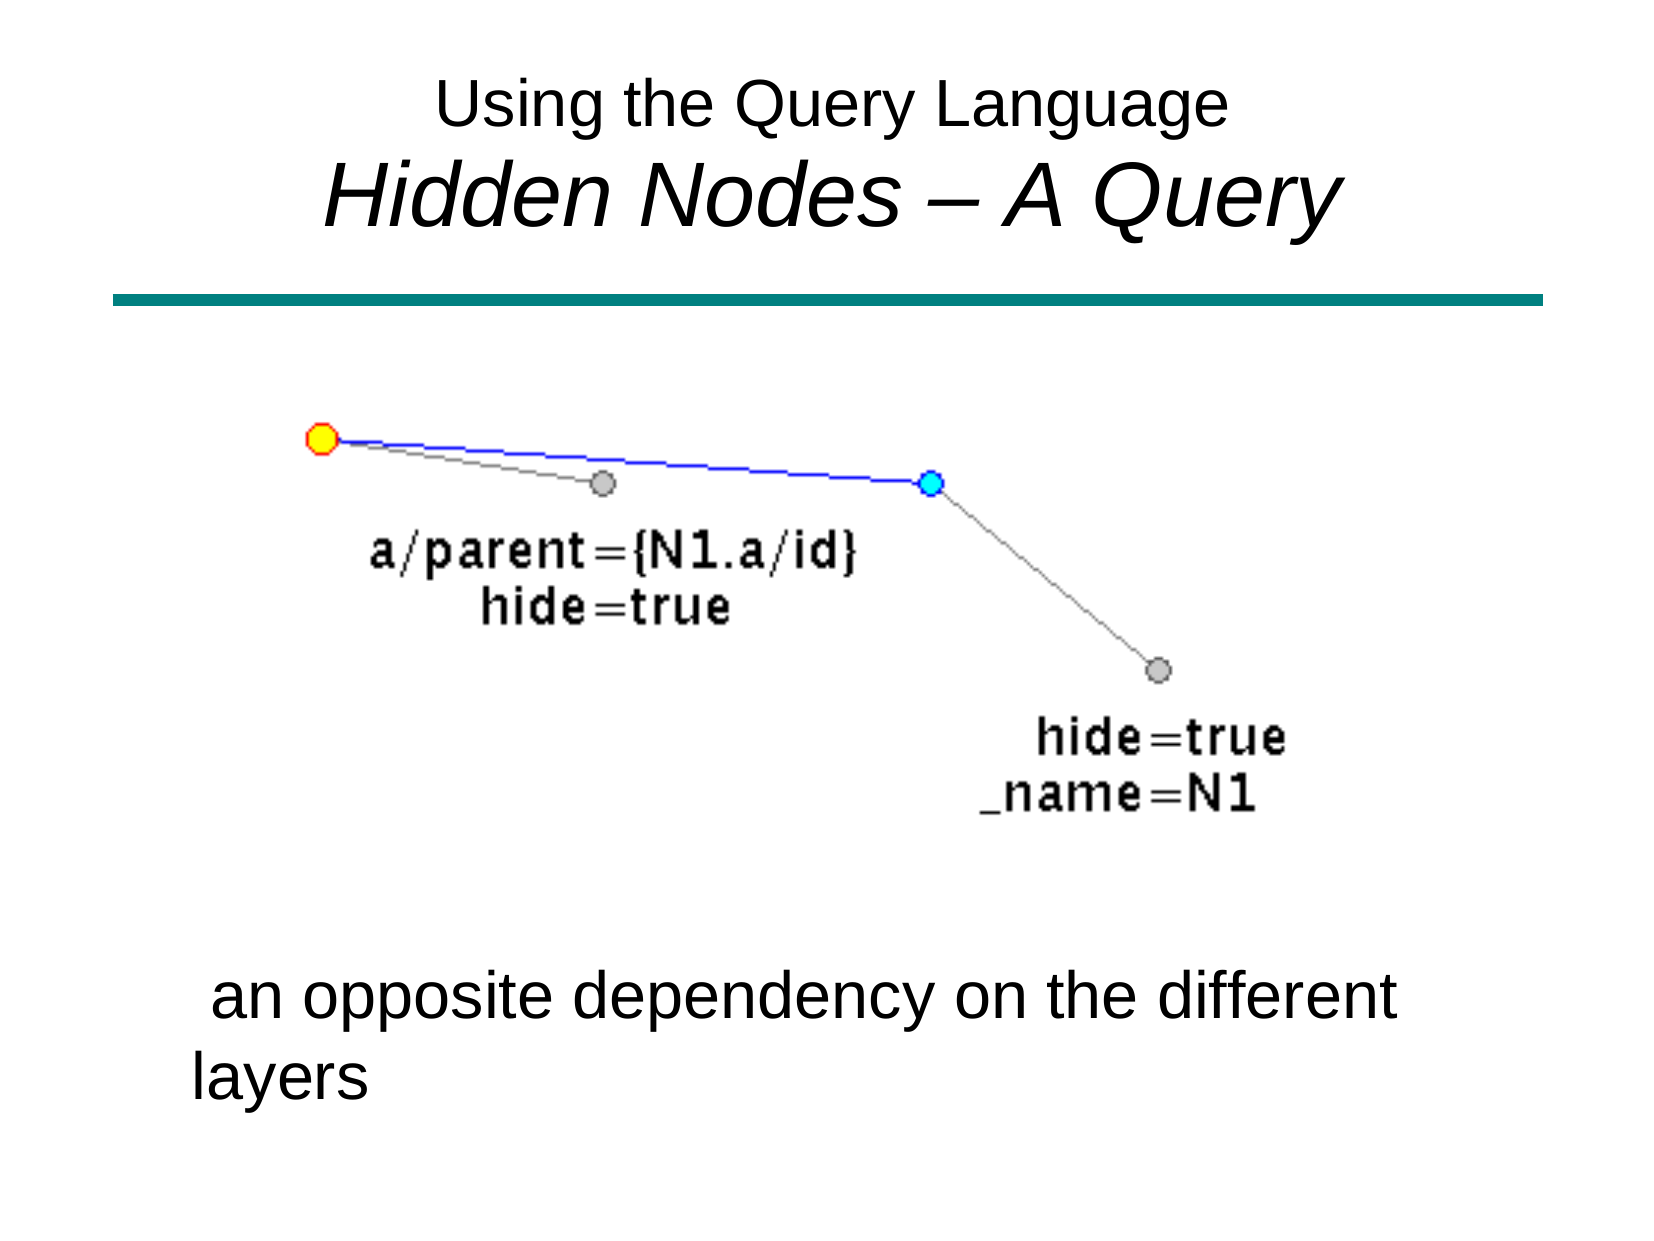

# Using the Query Language Hidden Nodes – A Query
 an opposite dependency on the different
layers